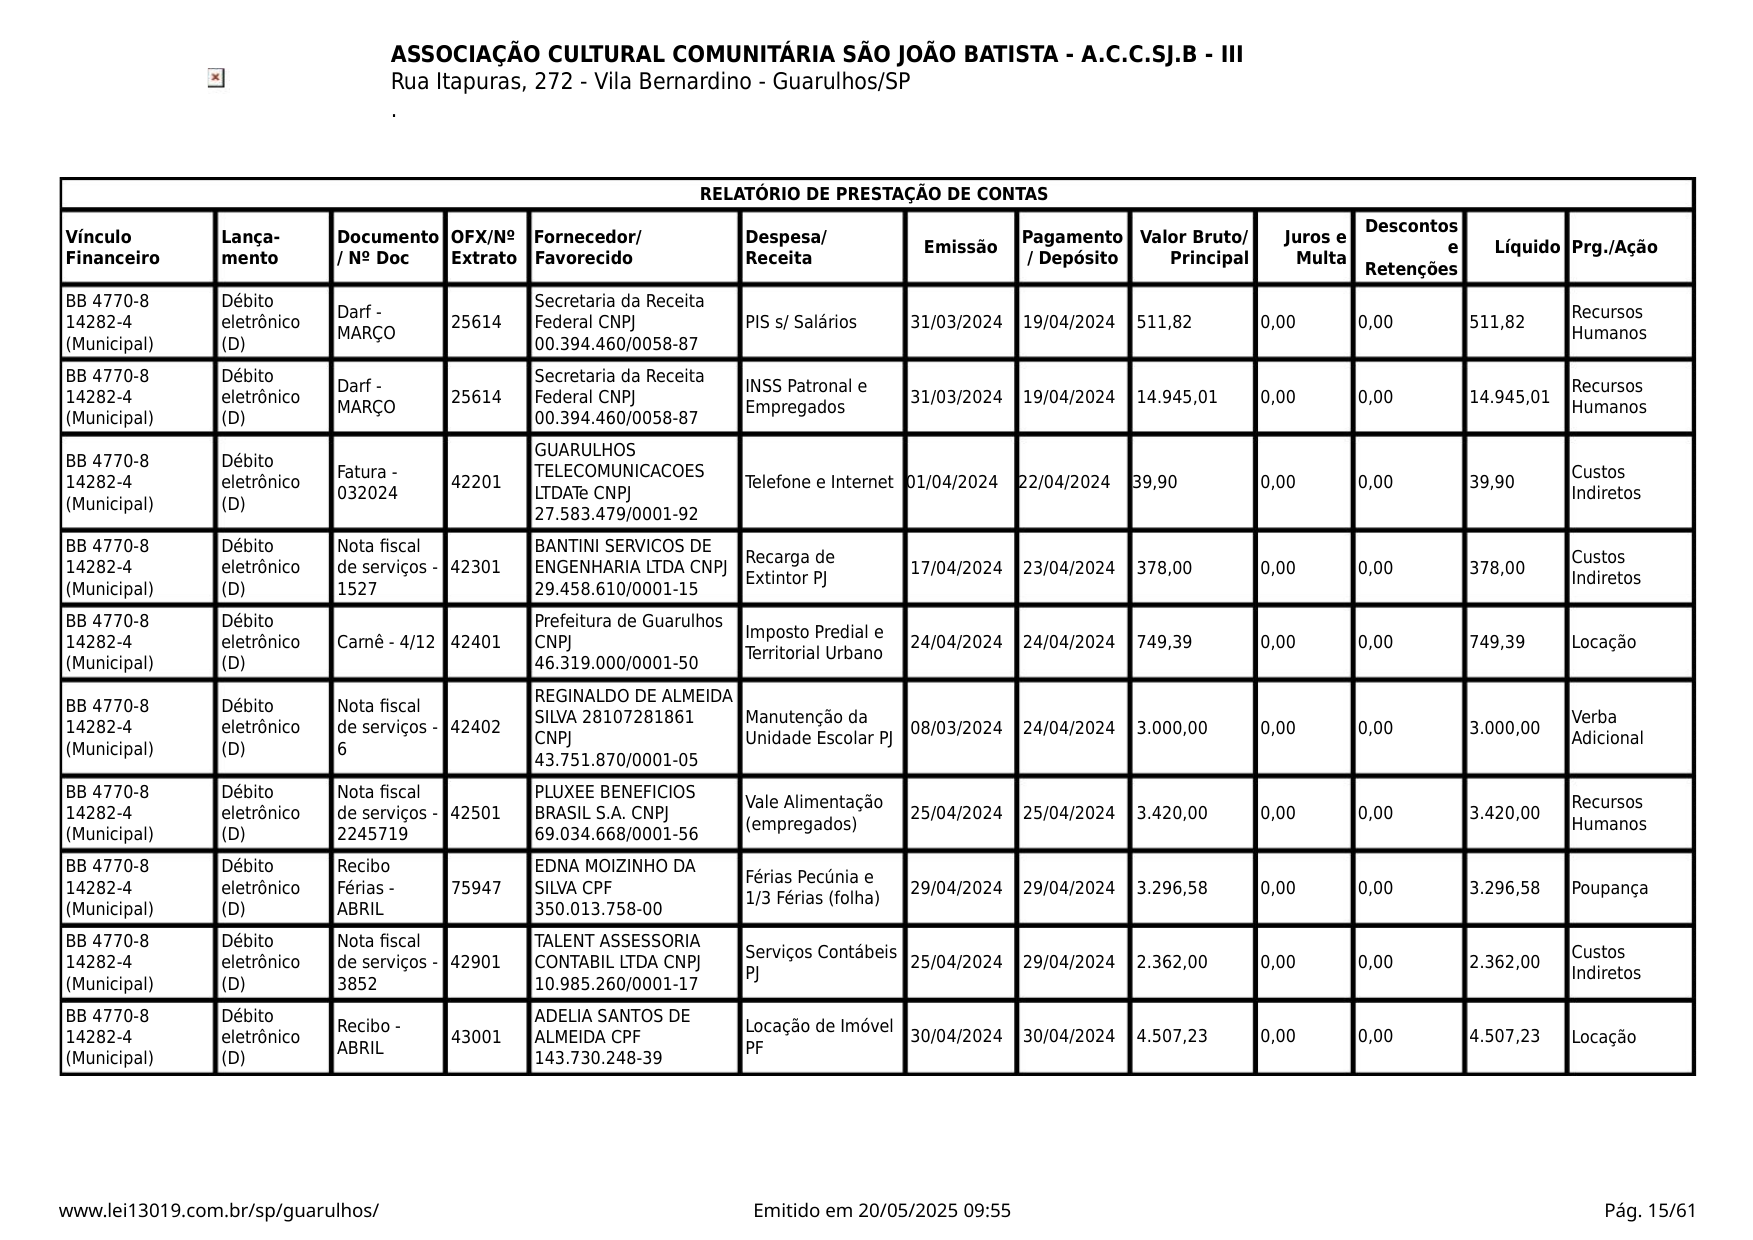

ASSOCIAÇÃO CULTURAL COMUNITÁRIA SÃO JOÃO BATISTA - A.C.C.SJ.B - III
Rua Itapuras, 272 - Vila Bernardino - Guarulhos/SP
.
RELATÓRIO DE PRESTAÇÃO DE CONTAS
Descontos
e
Retenções
Vínculo
Financeiro
Lança-
mento
Documento OFX/Nº Fornecedor/
Despesa/
Receita
Pagamento Valor Bruto/
/ Depósito Principal
Juros e
Multa
Emissão
Líquido Prg./Ação
/ Nº Doc
Extrato Favorecido
BB 4770-8
14282-4
(Municipal)
Débito
eletrônico
(D)
Secretaria da Receita
Federal CNPJ
00.394.460/0058-87
Darf -
MARÇO
Recursos
Humanos
25614
25614
PIS s/ Salários
31/03/2024 19/04/2024 511,82
31/03/2024 19/04/2024 14.945,01
0,00
0,00
0,00
511,82
BB 4770-8
14282-4
(Municipal)
Débito
eletrônico
(D)
Secretaria da Receita
Federal CNPJ
00.394.460/0058-87
Darf -
MARÇO
INSS Patronal e
Empregados
Recursos
Humanos
0,00
0,00
14.945,01
39,90
GUARULHOS
TELECOMUNICACOES
LTDATe CNPJ
BB 4770-8
14282-4
(Municipal)
Débito
eletrônico
(D)
Fatura -
032024
Custos
Indiretos
42201
Telefone e Internet 01/04/2024 22/04/2024 39,90
0,00
27.583.479/0001-92
BB 4770-8
14282-4
(Municipal)
Débito
eletrônico
(D)
Nota ﬁscal
de serviços - 42301
1527
BANTINI SERVICOS DE
ENGENHARIA LTDA CNPJ
29.458.610/0001-15
Recarga de
Extintor PJ
Custos
Indiretos
17/04/2024 23/04/2024 378,00
24/04/2024 24/04/2024 749,39
0,00
0,00
0,00
0,00
378,00
749,39
BB 4770-8
14282-4
(Municipal)
Débito
eletrônico
(D)
Prefeitura de Guarulhos
CNPJ
46.319.000/0001-50
Imposto Predial e
Territorial Urbano
Carnê - 4/12 42401
Locação
REGINALDO DE ALMEIDA
SILVA 28107281861
CNPJ
BB 4770-8
14282-4
(Municipal)
Débito
eletrônico
(D)
Nota ﬁscal
de serviços - 42402
6
Manutenção da
Unidade Escolar PJ
Verba
Adicional
08/03/2024 24/04/2024 3.000,00
0,00
0,00
3.000,00
43.751.870/0001-05
BB 4770-8
14282-4
(Municipal)
Débito
eletrônico
(D)
Nota ﬁscal
de serviços - 42501
2245719
PLUXEE BENEFICIOS
BRASIL S.A. CNPJ
69.034.668/0001-56
Vale Alimentação
(empregados)
Recursos
Humanos
25/04/2024 25/04/2024 3.420,00
29/04/2024 29/04/2024 3.296,58
25/04/2024 29/04/2024 2.362,00
30/04/2024 30/04/2024 4.507,23
0,00
0,00
0,00
0,00
0,00
0,00
0,00
0,00
3.420,00
3.296,58
2.362,00
4.507,23
BB 4770-8
14282-4
(Municipal)
Débito
eletrônico
(D)
Recibo
Férias -
ABRIL
EDNA MOIZINHO DA
SILVA CPF
350.013.758-00
Férias Pecúnia e
1/3 Férias (folha)
75947
Poupança
BB 4770-8
14282-4
(Municipal)
Débito
eletrônico
(D)
Nota ﬁscal
de serviços - 42901
3852
TALENT ASSESSORIA
CONTABIL LTDA CNPJ
10.985.260/0001-17
Serviços Contábeis
PJ
Custos
Indiretos
BB 4770-8
14282-4
(Municipal)
Débito
eletrônico
(D)
ADELIA SANTOS DE
ALMEIDA CPF
143.730.248-39
Recibo -
ABRIL
Locação de Imóvel
PF
43001
Locação
www.lei13019.com.br/sp/guarulhos/
Emitido em 20/05/2025 09:55
Pág. 15/61